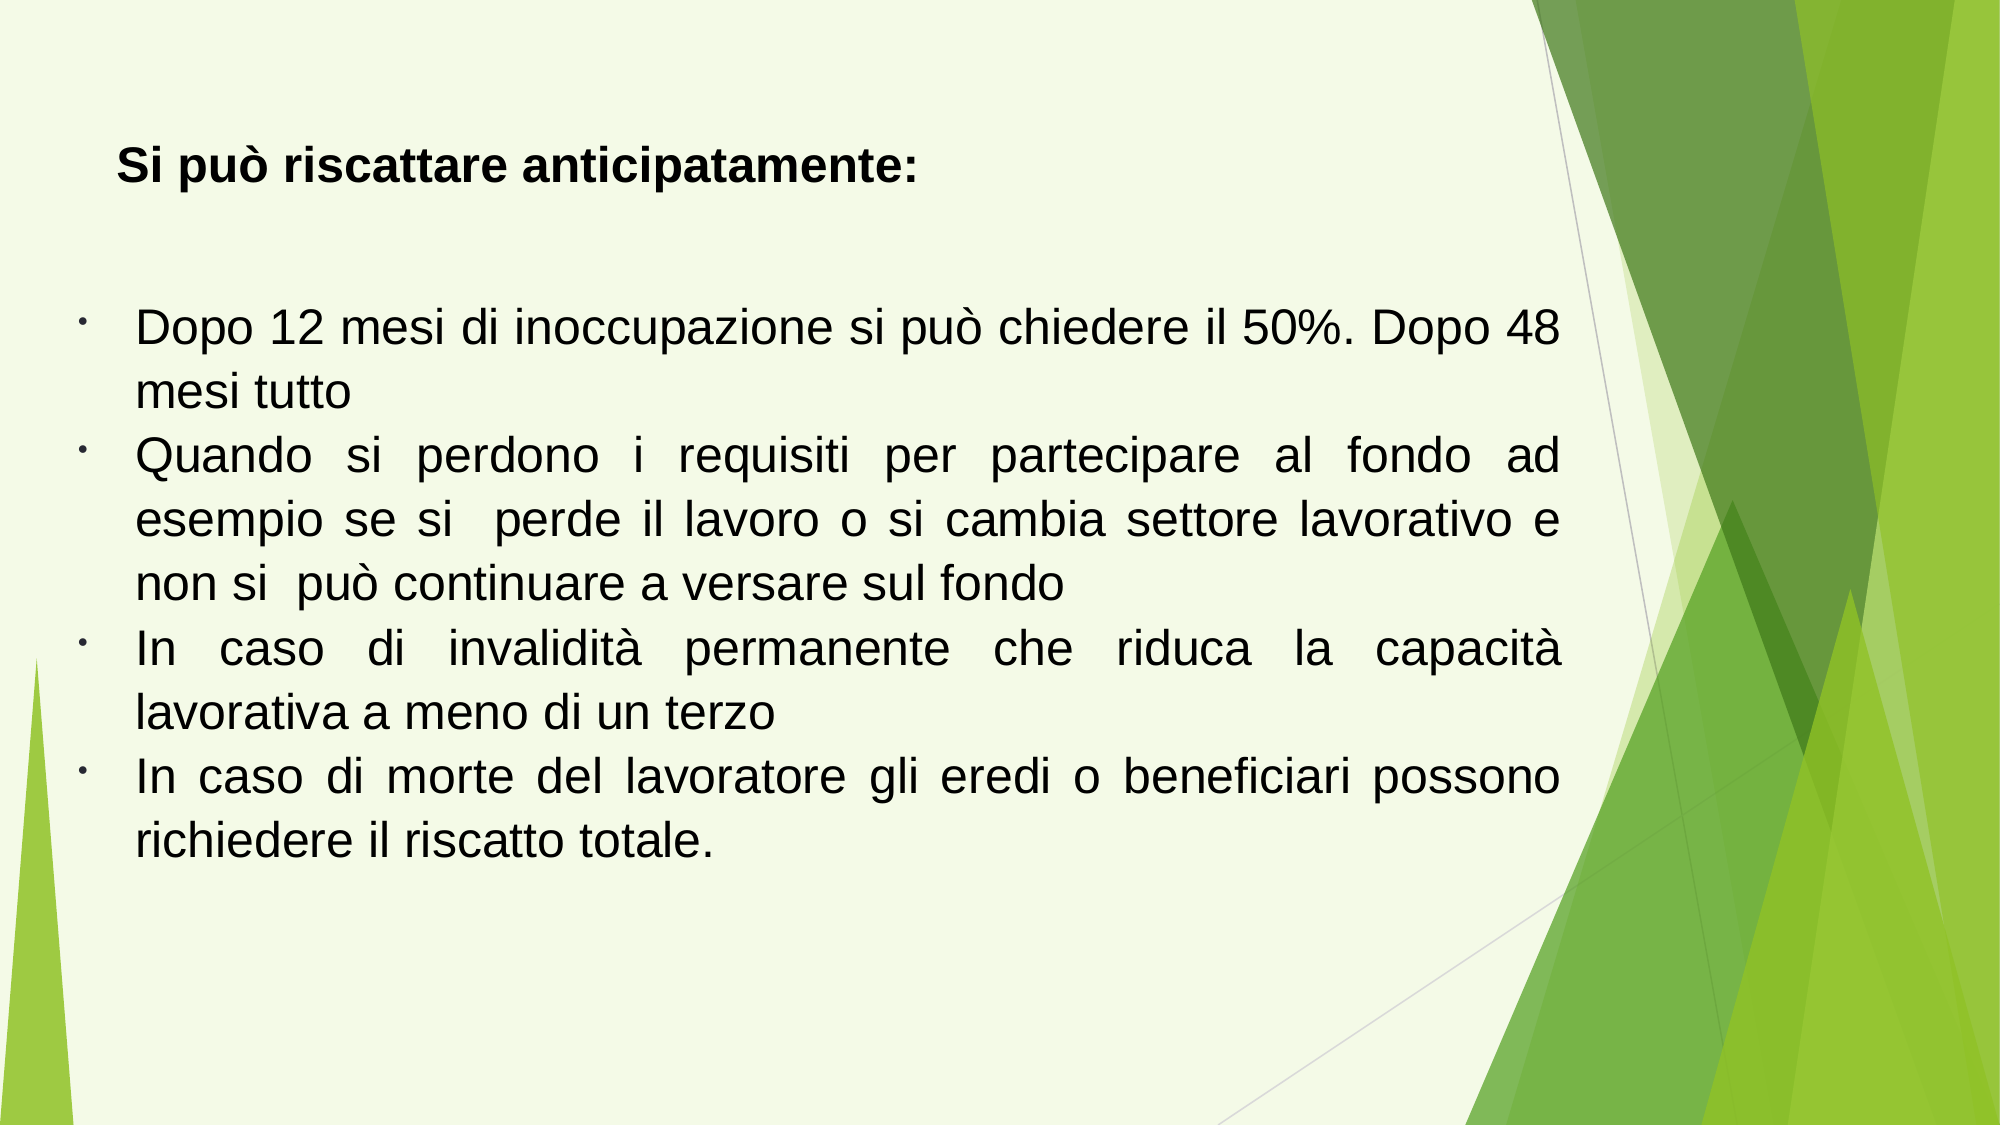

Si può riscattare anticipatamente:
Dopo 12 mesi di inoccupazione si può chiedere il 50%. Dopo 48 mesi tutto
Quando si perdono i requisiti per partecipare al fondo ad esempio se si perde il lavoro o si cambia settore lavorativo e non si può continuare a versare sul fondo
In caso di invalidità permanente che riduca la capacità lavorativa a meno di un terzo
In caso di morte del lavoratore gli eredi o beneficiari possono richiedere il riscatto totale.